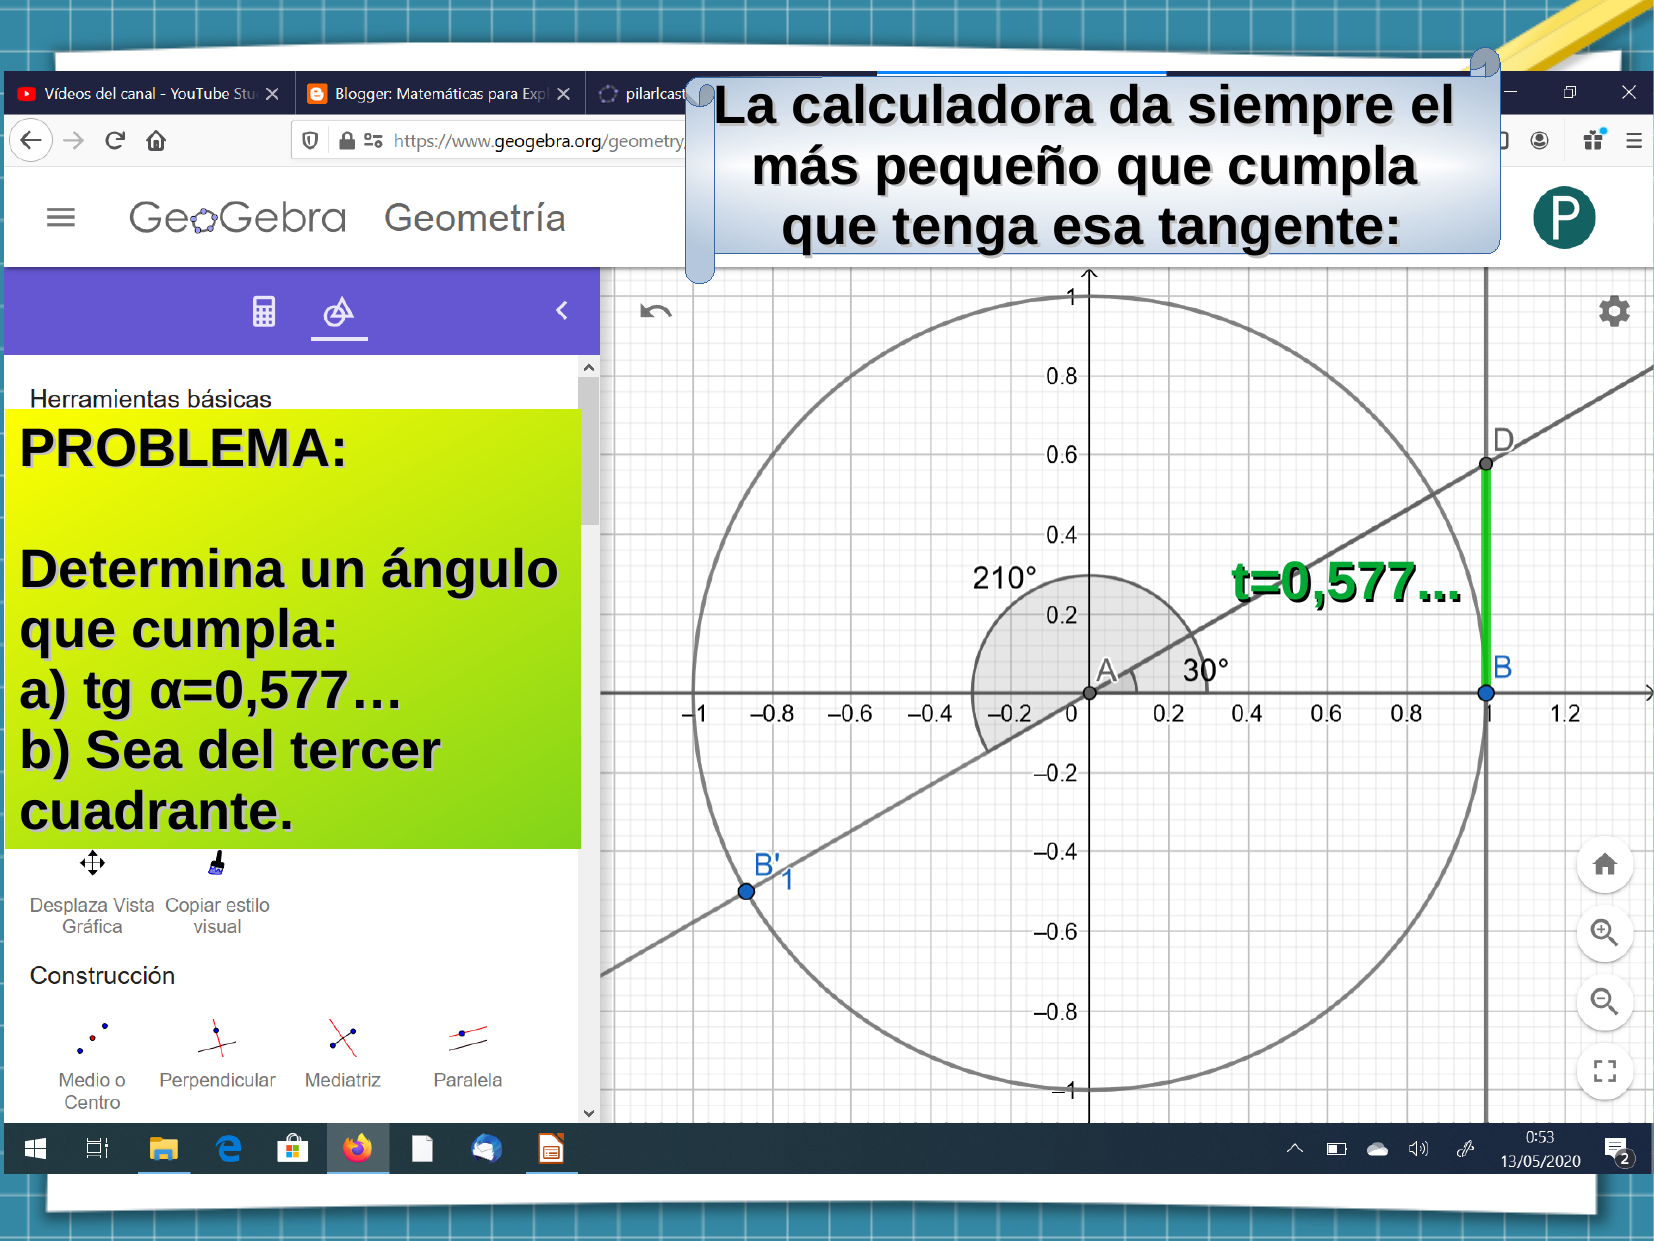

La calculadora da siempre el
más pequeño que cumpla
que tenga esa tangente:
PROBLEMA:
Determina un ángulo
que cumpla:
a) tg α=0,577…
b) Sea del tercer
cuadrante.
t=0,577...